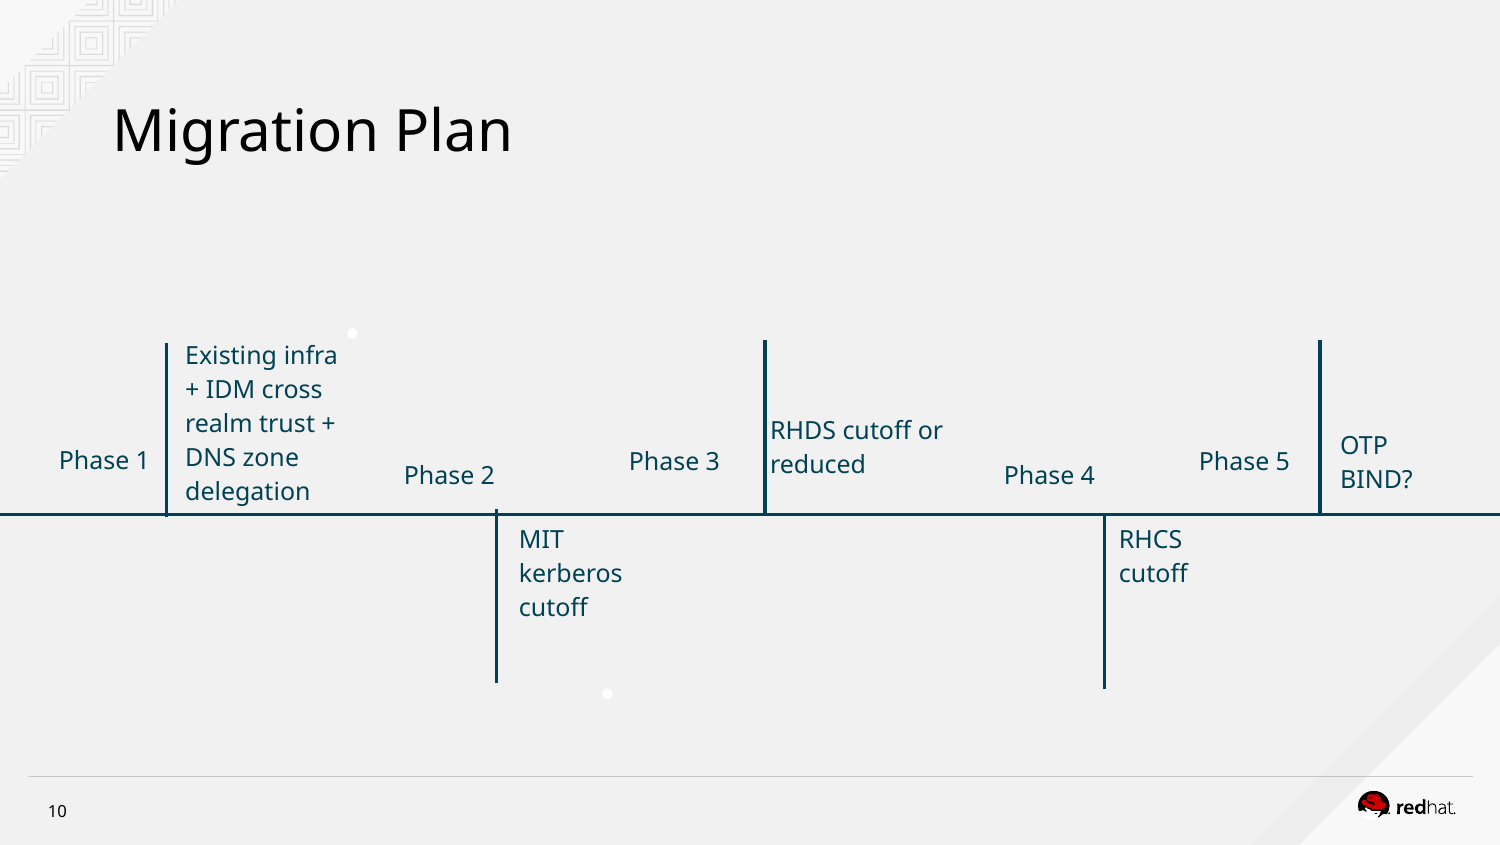

# Migration Plan
Existing infra + IDM cross realm trust + DNS zone delegation
RHDS cutoff or reduced
OTP
BIND?
Phase 1
Phase 3
Phase 5
Phase 2
Phase 4
MIT
kerberos
cutoff
RHCS
cutoff
10